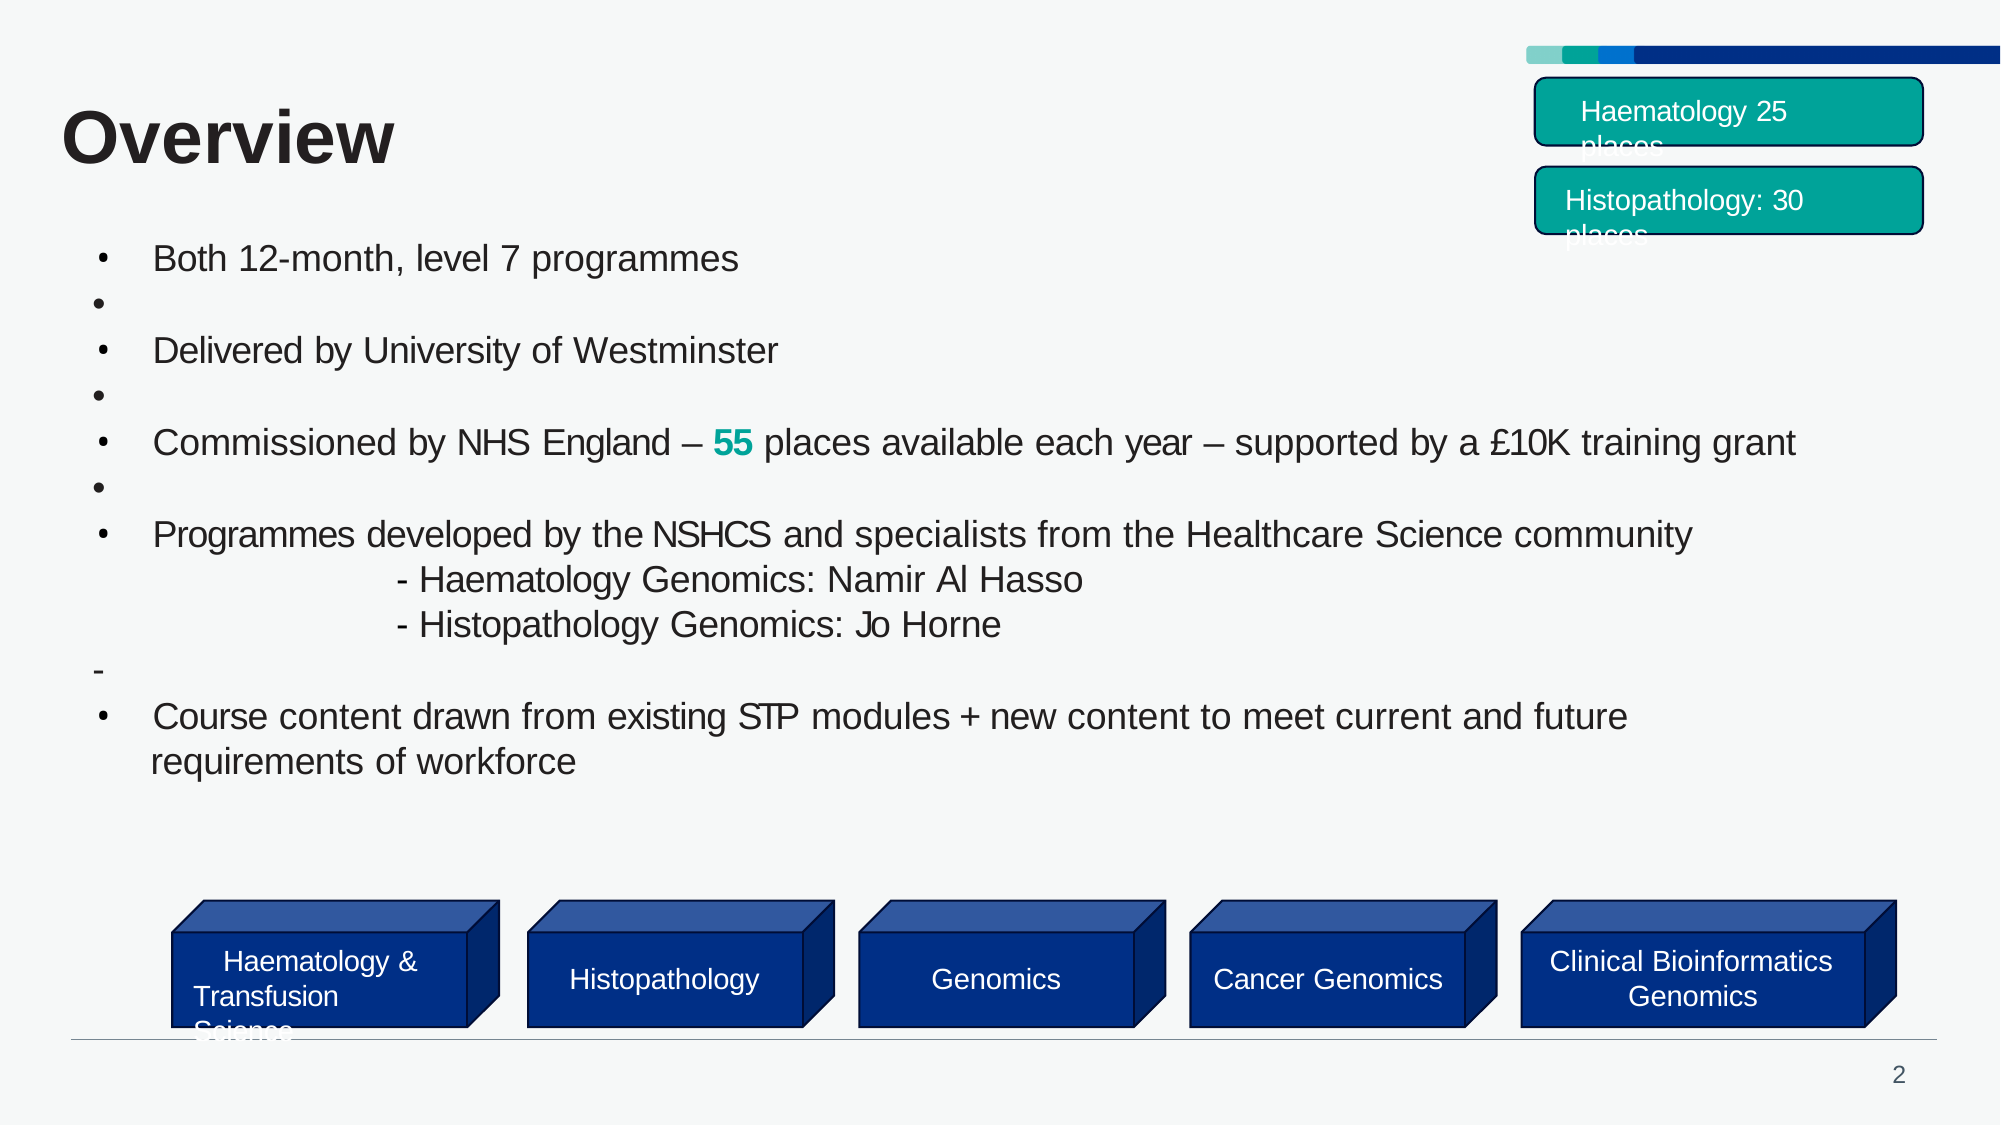

# Overview
Haematology 25 places
Histopathology: 30 places
Both 12-month, level 7 programmes
Delivered by University of Westminster
Commissioned by NHS England – 55 places available each year – supported by a £10K training grant
Programmes developed by the NSHCS and specialists from the Healthcare Science community
Haematology Genomics: Namir Al Hasso
Histopathology Genomics: Jo Horne
Course content drawn from existing STP modules + new content to meet current and future
requirements of workforce
Haematology & Transfusion Science
Clinical Bioinformatics Genomics
Histopathology
Genomics
Cancer Genomics